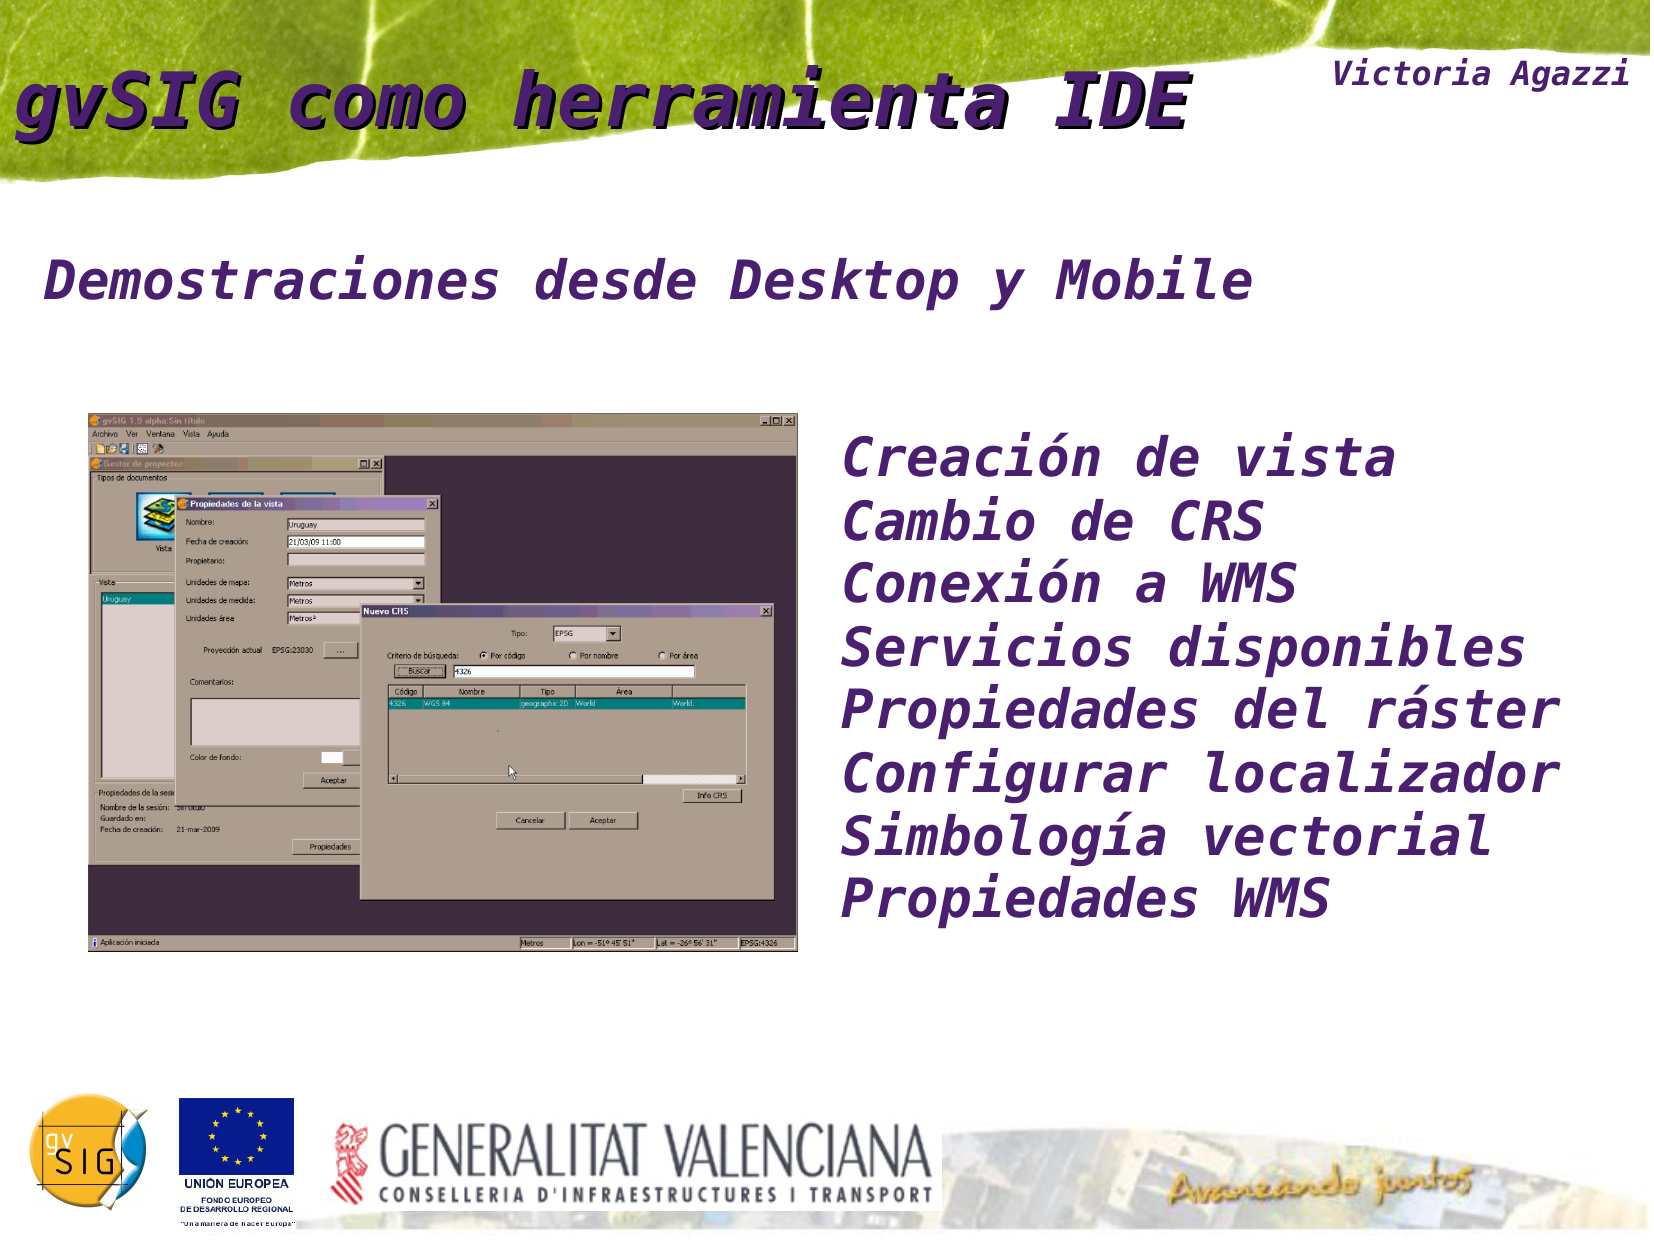

gvSIG como herramienta IDE
Victoria Agazzi
Demostraciones desde Desktop y Mobile
Creación de vista
Cambio de CRS
Conexión a WMS
Servicios disponibles
Propiedades del ráster
Configurar localizador
Simbología vectorial
Propiedades WMS